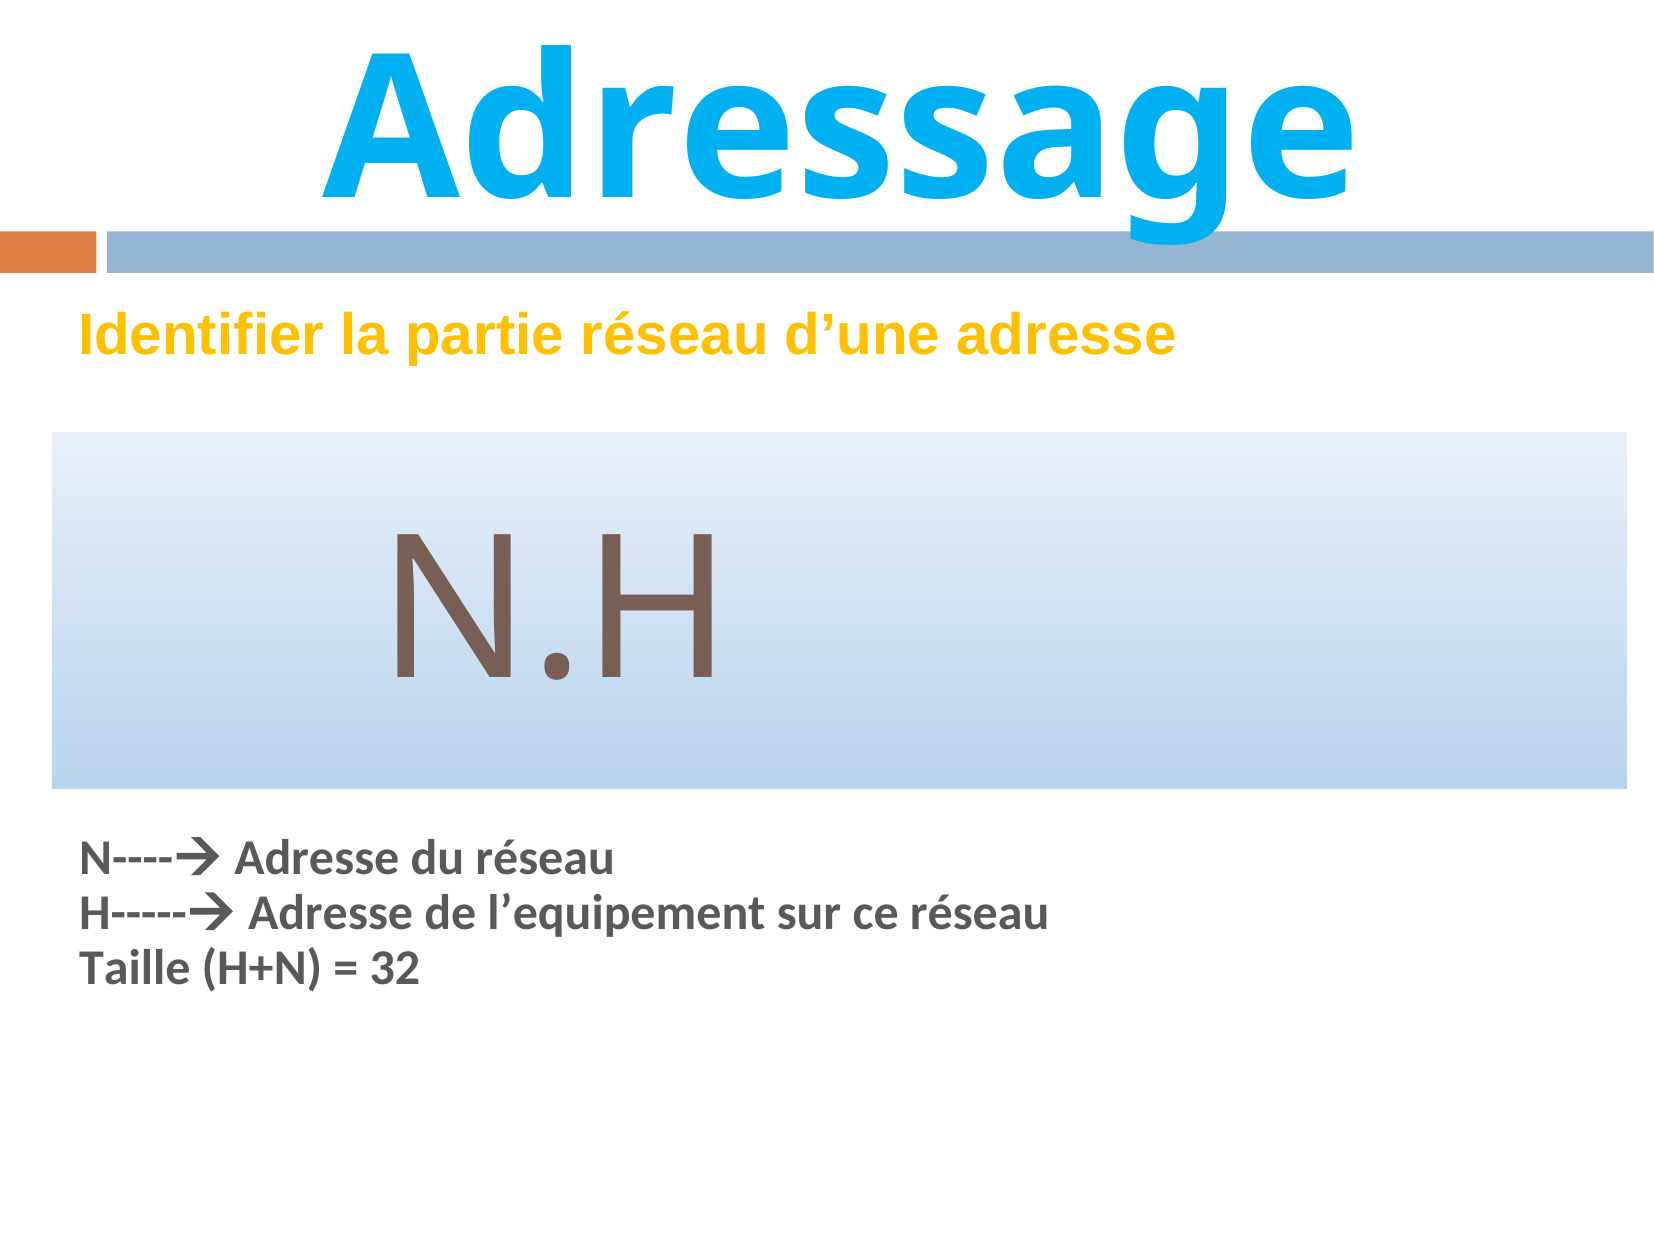

Adressage
Identifier la partie réseau d’une adresse
# N.H
N---- Adresse du réseau
H----- Adresse de l’equipement sur ce réseau
Taille (H+N) = 32